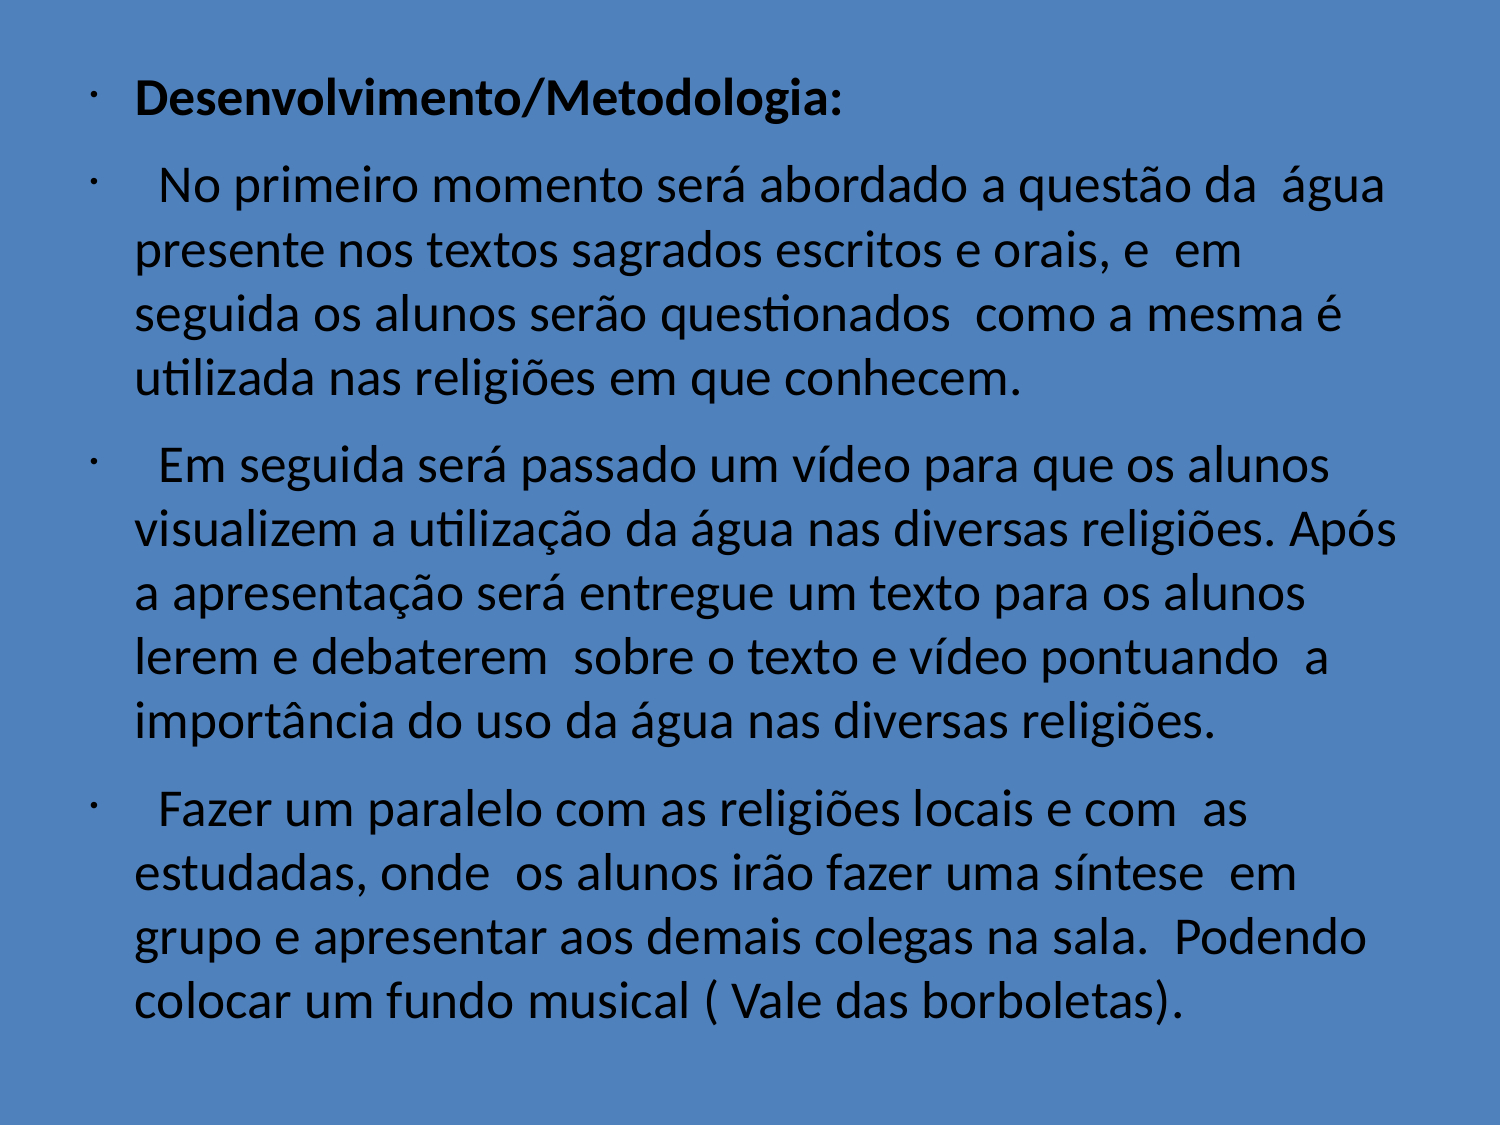

# Desenvolvimento/Metodologia:
 No primeiro momento será abordado a questão da água presente nos textos sagrados escritos e orais, e em seguida os alunos serão questionados como a mesma é utilizada nas religiões em que conhecem.
 Em seguida será passado um vídeo para que os alunos visualizem a utilização da água nas diversas religiões. Após a apresentação será entregue um texto para os alunos lerem e debaterem sobre o texto e vídeo pontuando a importância do uso da água nas diversas religiões.
 Fazer um paralelo com as religiões locais e com as estudadas, onde os alunos irão fazer uma síntese em grupo e apresentar aos demais colegas na sala. Podendo colocar um fundo musical ( Vale das borboletas).